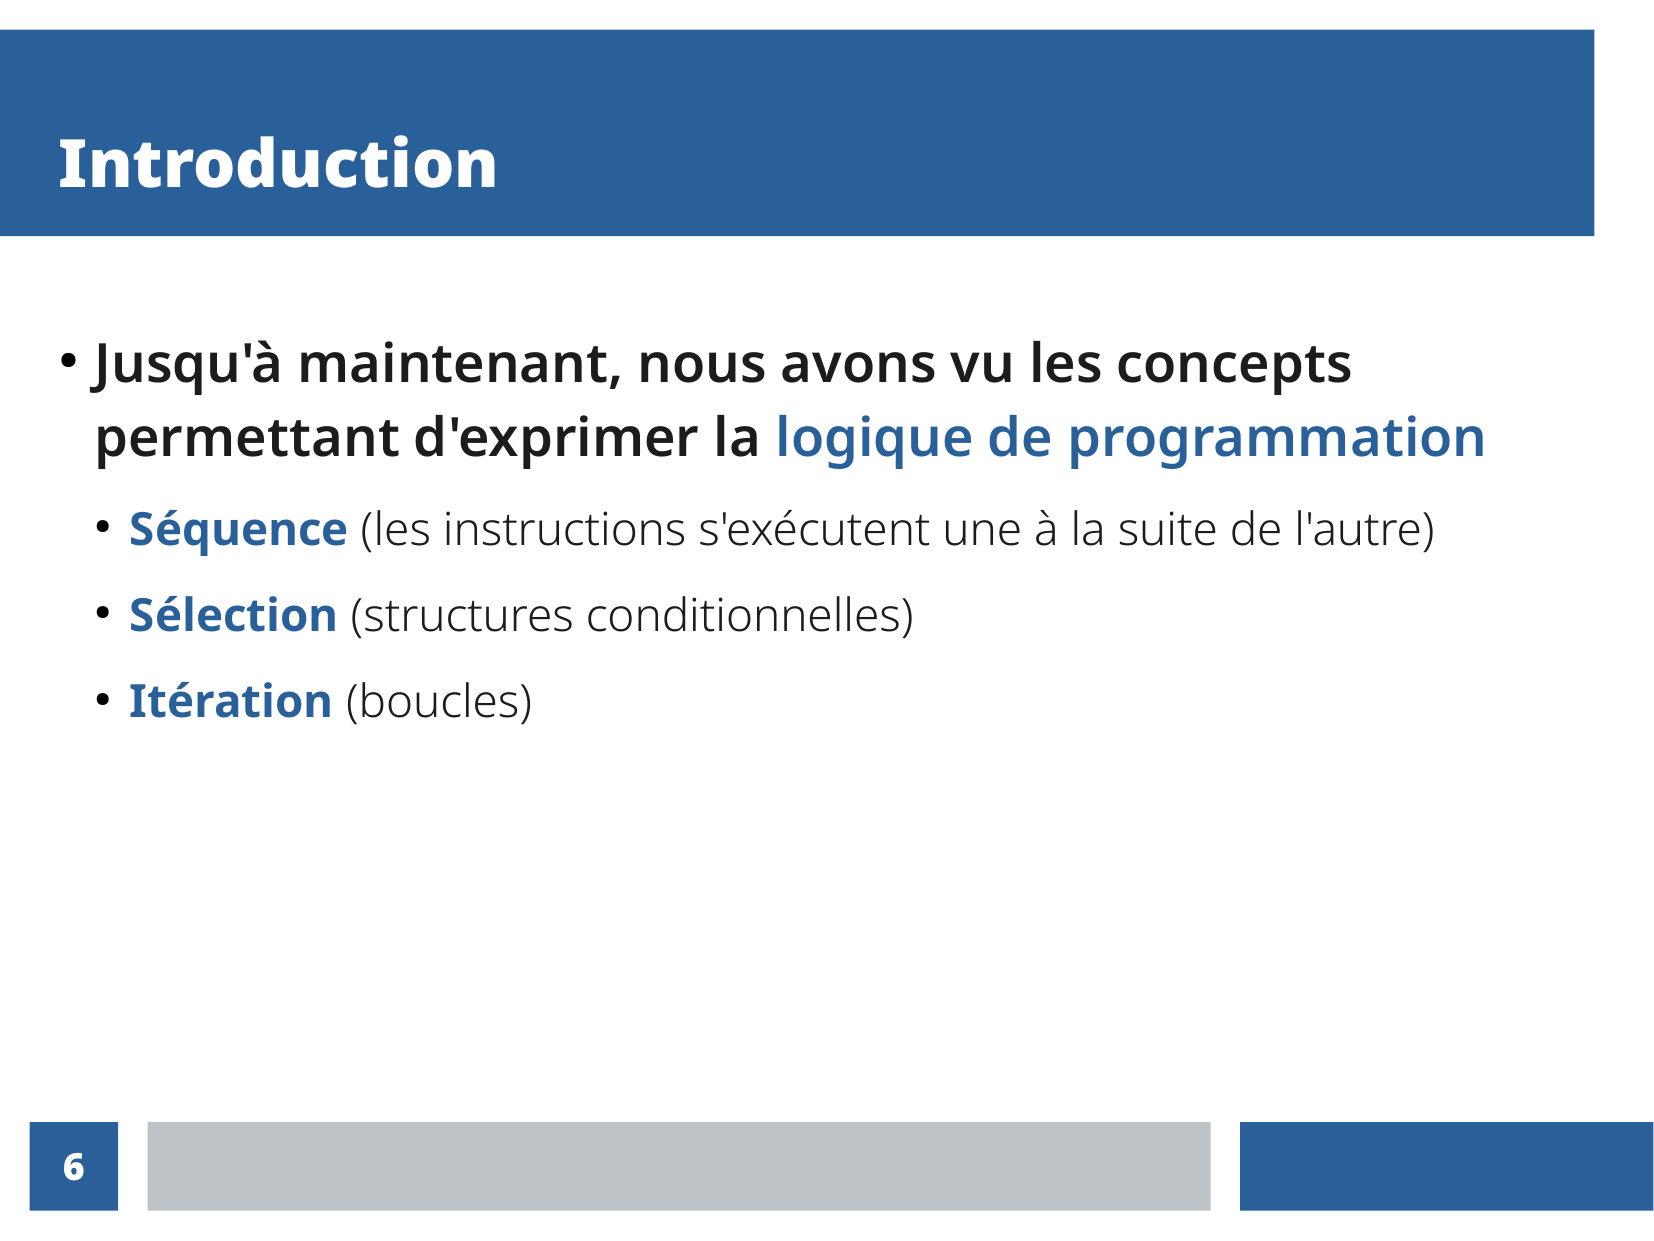

# Introduction
Jusqu'à maintenant, nous avons vu les concepts permettant d'exprimer la logique de programmation
Séquence (les instructions s'exécutent une à la suite de l'autre)
Sélection (structures conditionnelles)
Itération (boucles)
6